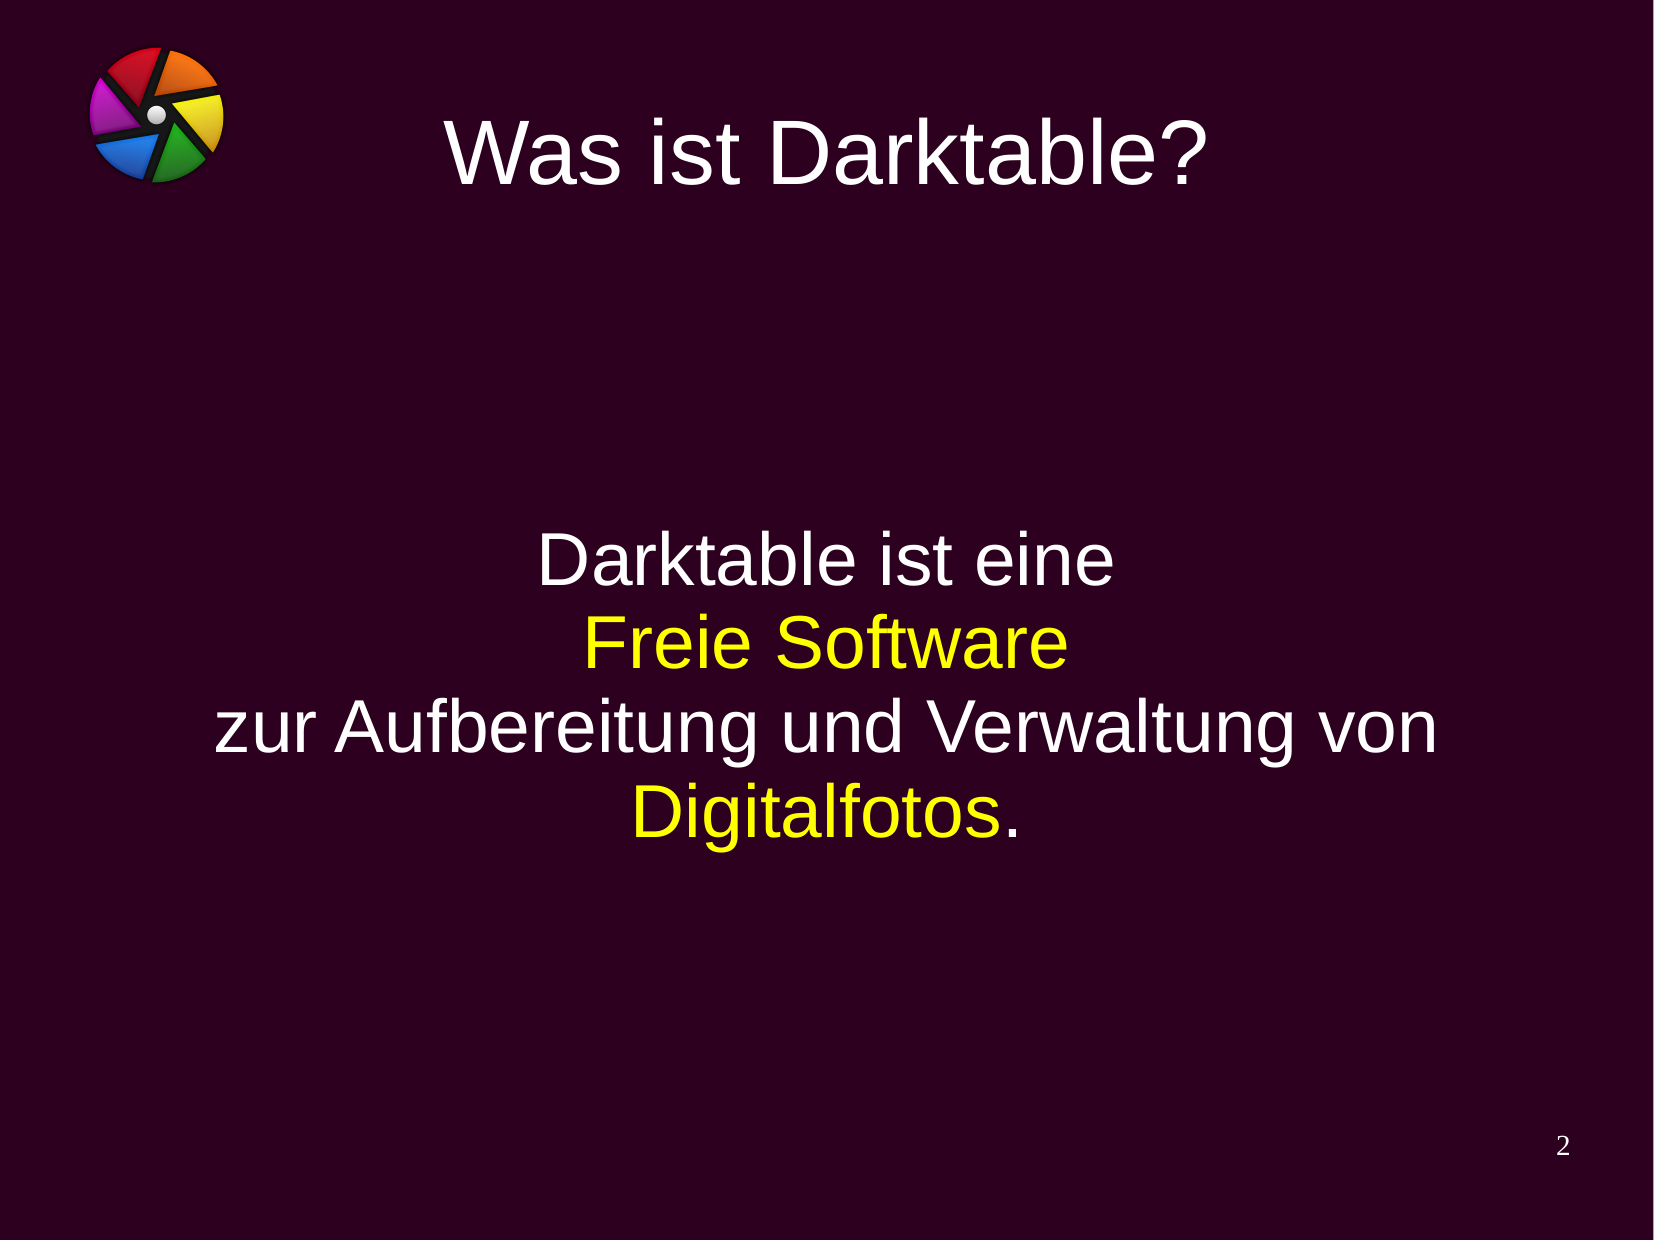

# Was ist Darktable?
Darktable ist eine
Freie Software
zur Aufbereitung und Verwaltung von
Digitalfotos.
2